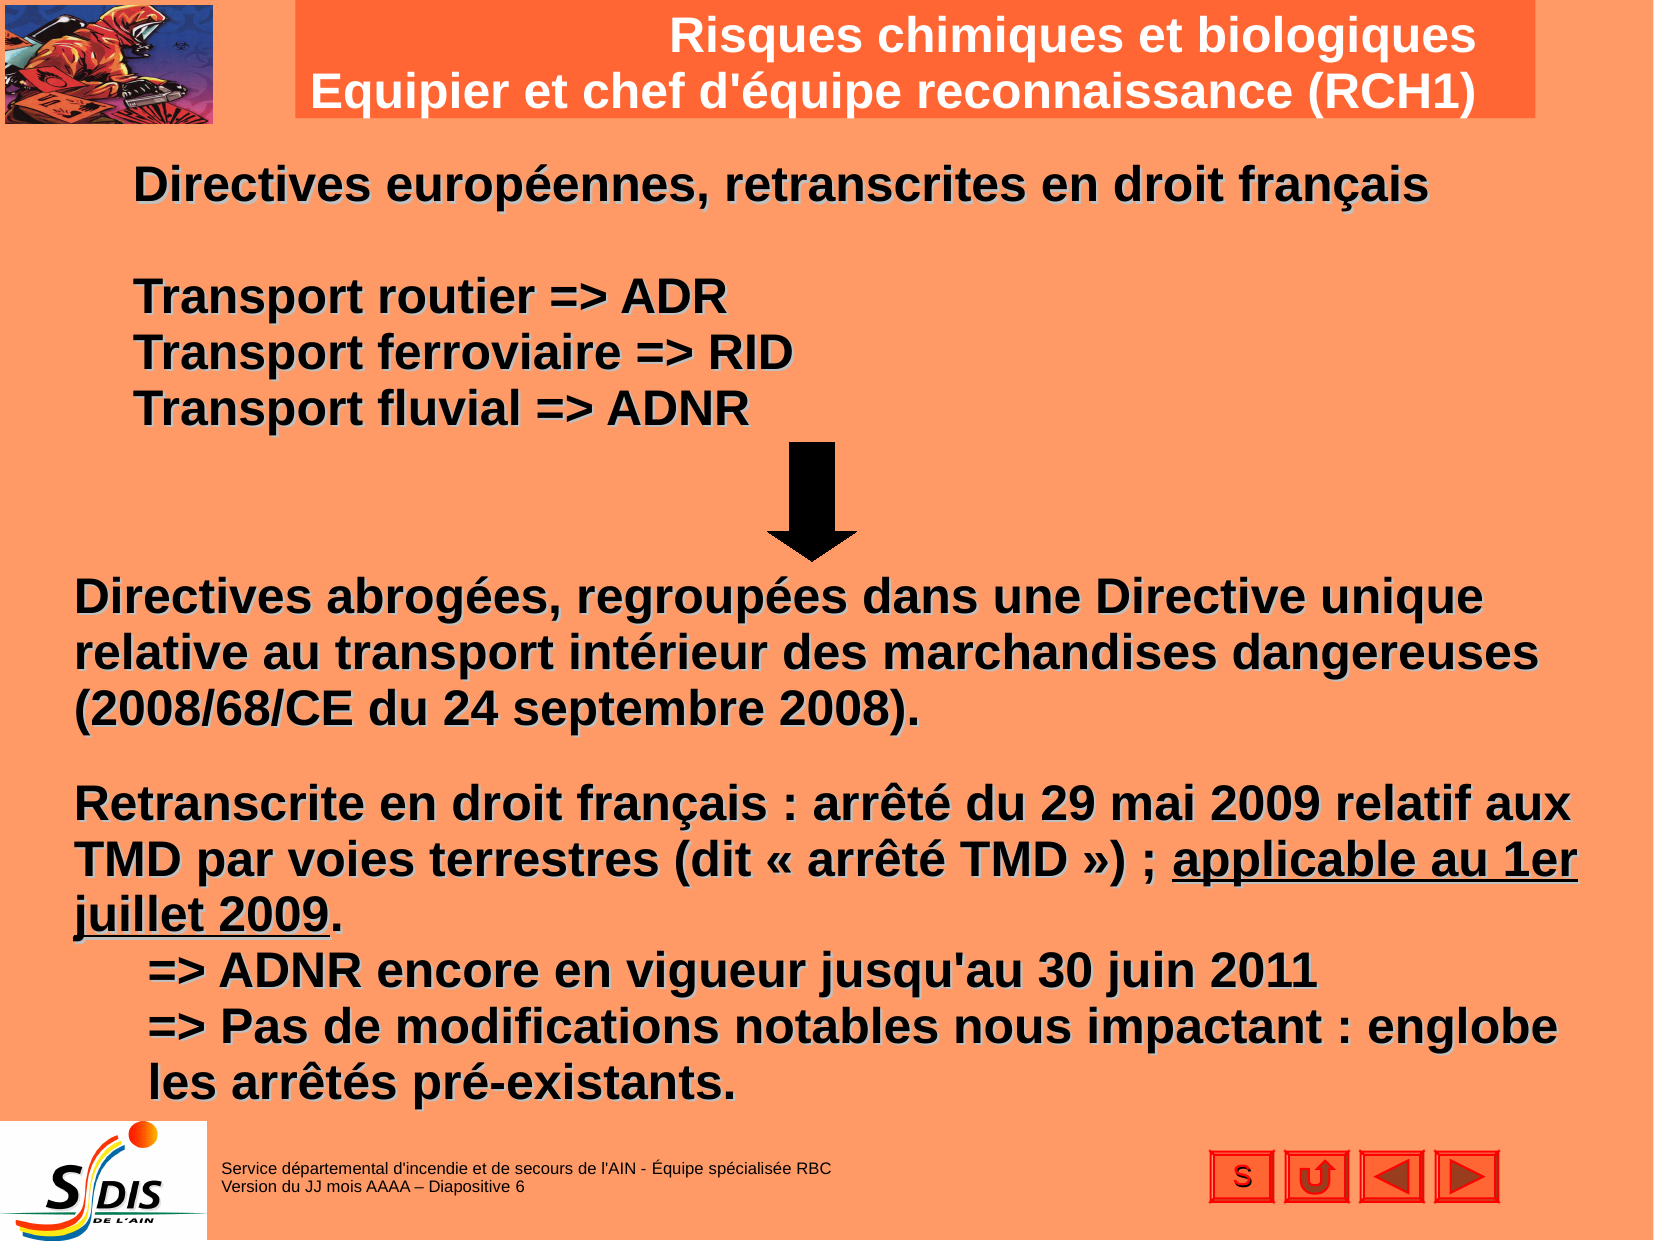

Directives européennes, retranscrites en droit français
Transport routier => ADR
Transport ferroviaire => RID
Transport fluvial => ADNR
Directives abrogées, regroupées dans une Directive unique relative au transport intérieur des marchandises dangereuses (2008/68/CE du 24 septembre 2008).
Retranscrite en droit français : arrêté du 29 mai 2009 relatif aux TMD par voies terrestres (dit « arrêté TMD ») ; applicable au 1er juillet 2009.
	=> ADNR encore en vigueur jusqu'au 30 juin 2011
	=> Pas de modifications notables nous impactant : englobe 	les arrêtés pré-existants.
S